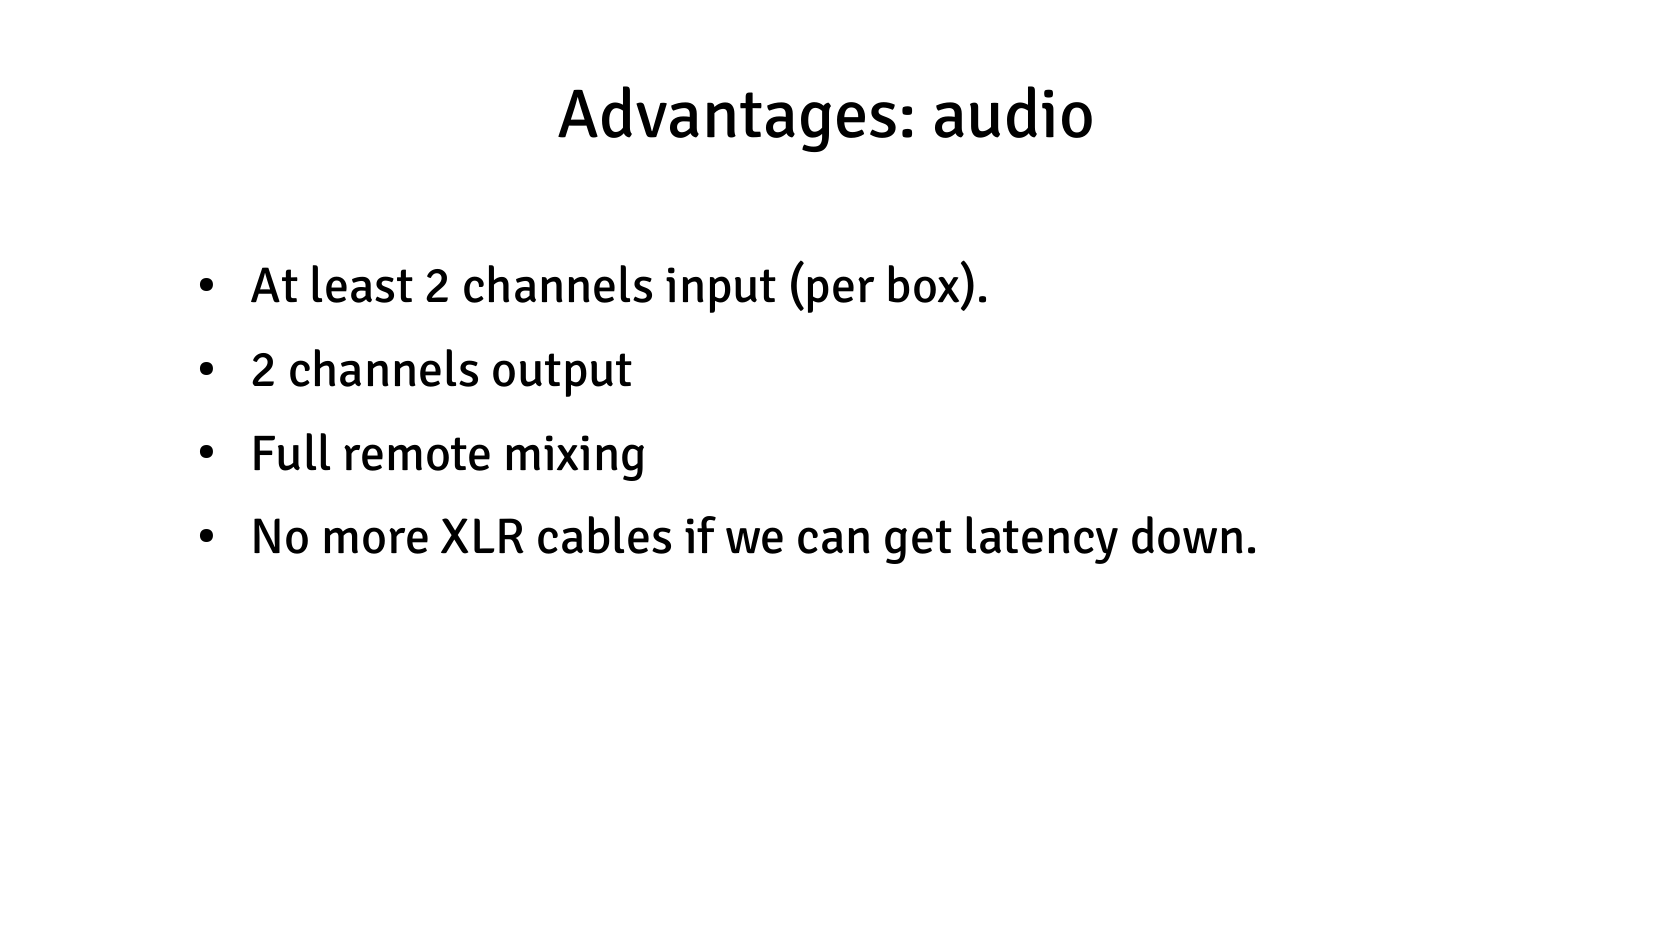

# Advantages: audio
At least 2 channels input (per box).
2 channels output
Full remote mixing
No more XLR cables if we can get latency down.